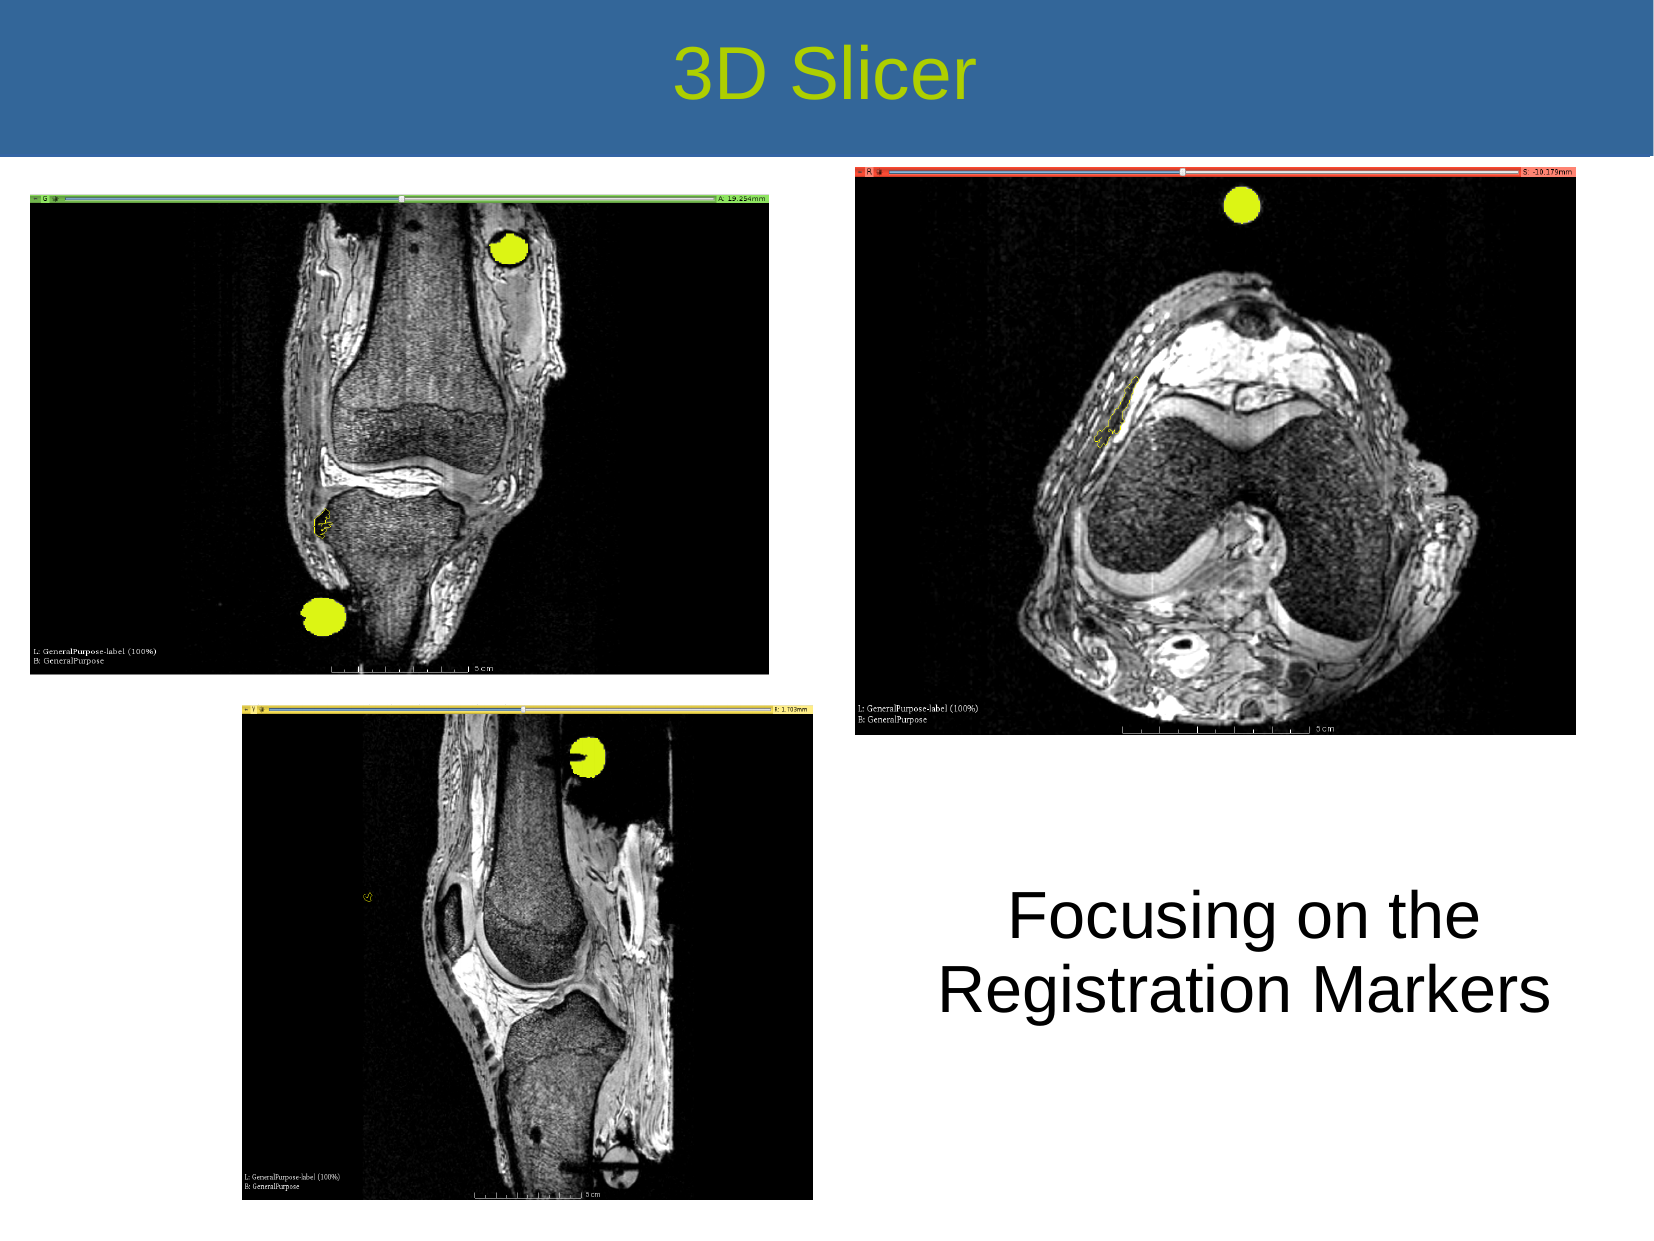

3D Slicer
Focusing on the Registration Markers